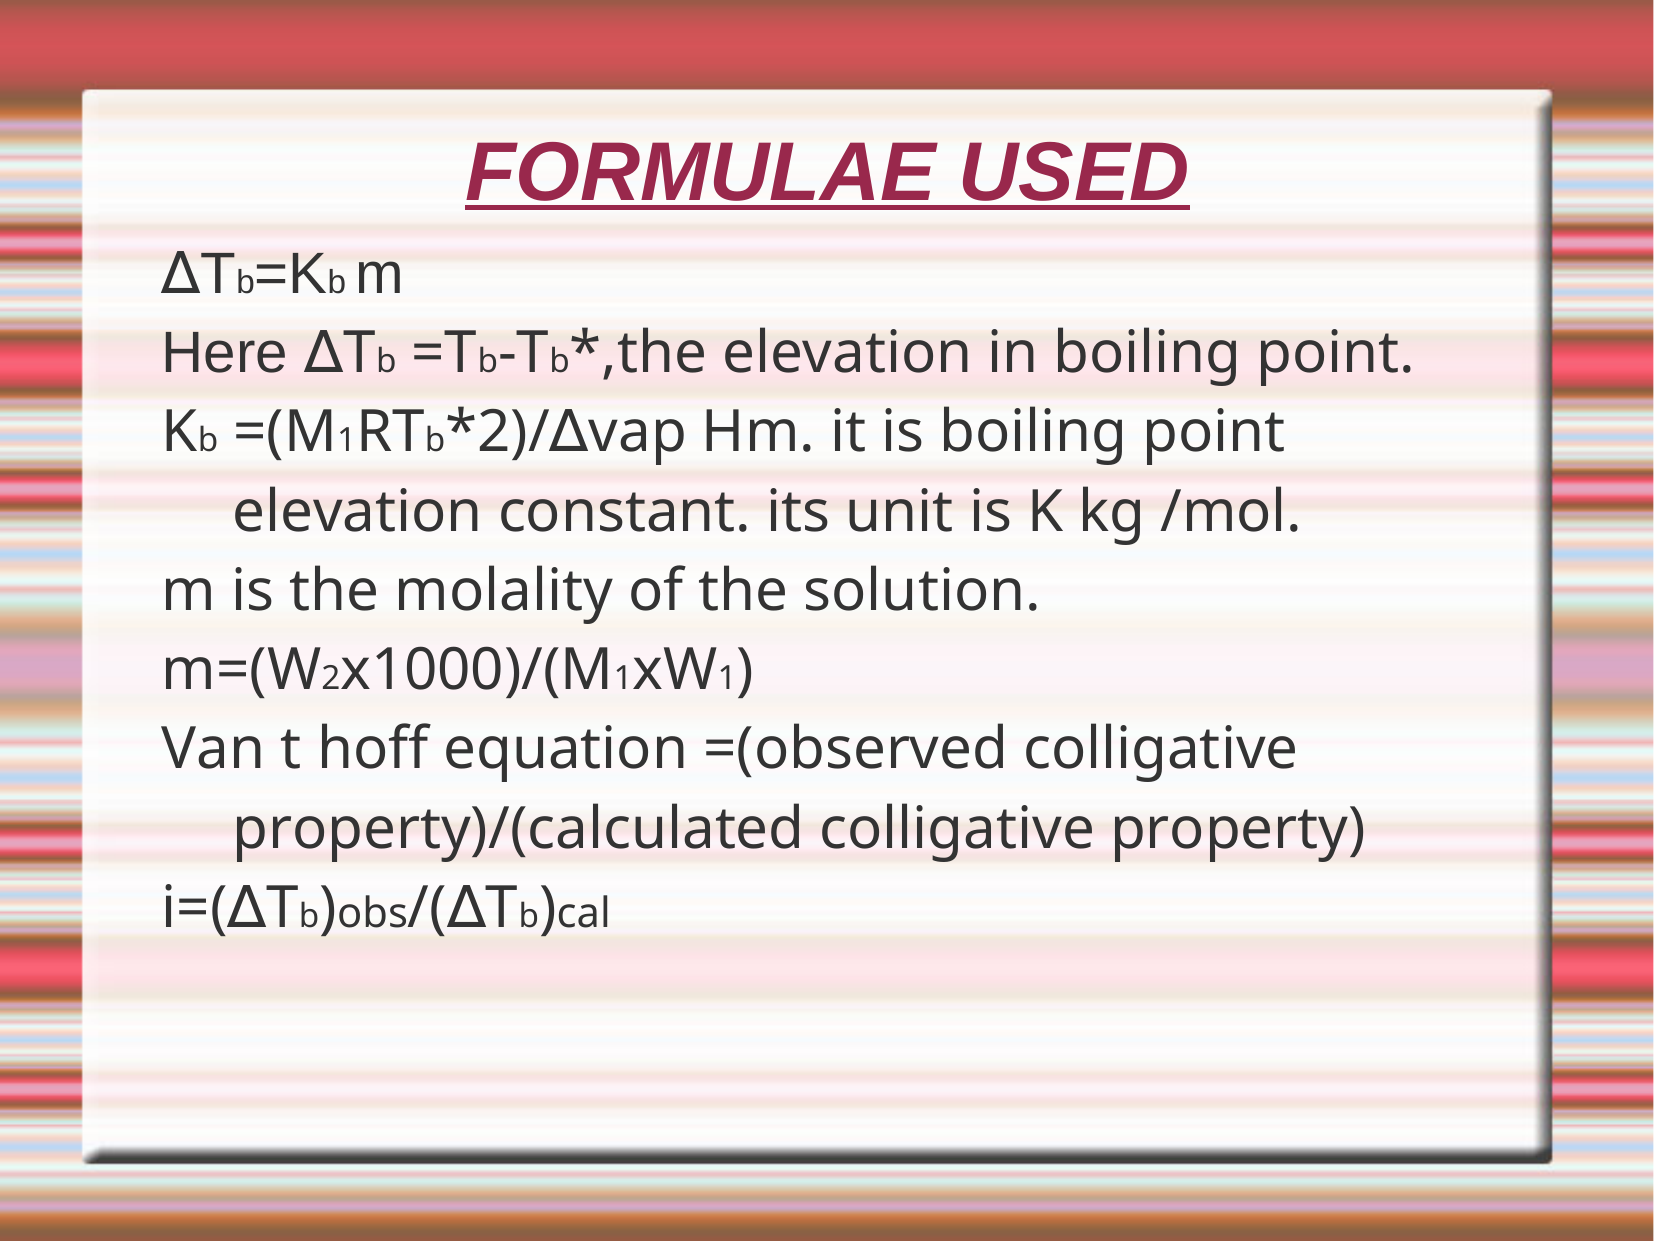

# FORMULAE USED
∆Tb=Kb m
Here ∆Tb =Tb-Tb*,the elevation in boiling point.
Kb =(M1RTb*2)/∆vap Hm. it is boiling point elevation constant. its unit is K kg /mol.
m is the molality of the solution.
m=(W2x1000)/(M1xW1)
Van t hoff equation =(observed colligative property)/(calculated colligative property)
i=(∆Tb)obs/(∆Tb)cal